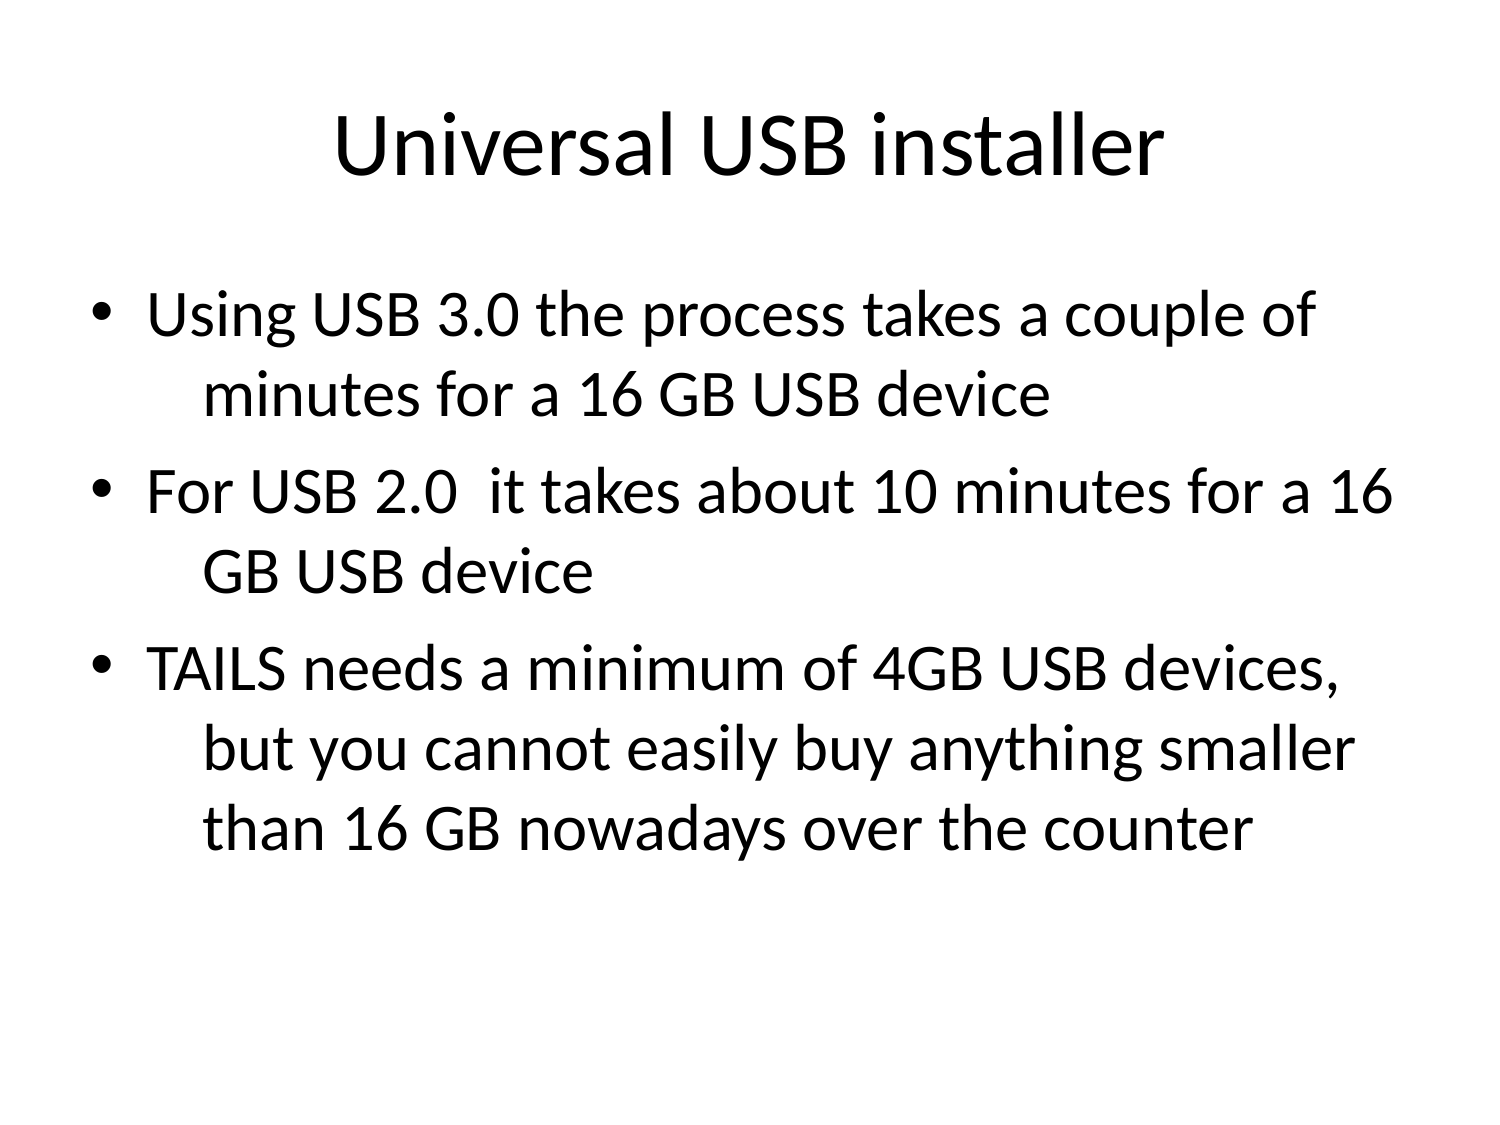

# Universal USB installer
Using USB 3.0 the process takes a couple of minutes for a 16 GB USB device
For USB 2.0 it takes about 10 minutes for a 16 GB USB device
TAILS needs a minimum of 4GB USB devices, but you cannot easily buy anything smaller than 16 GB nowadays over the counter